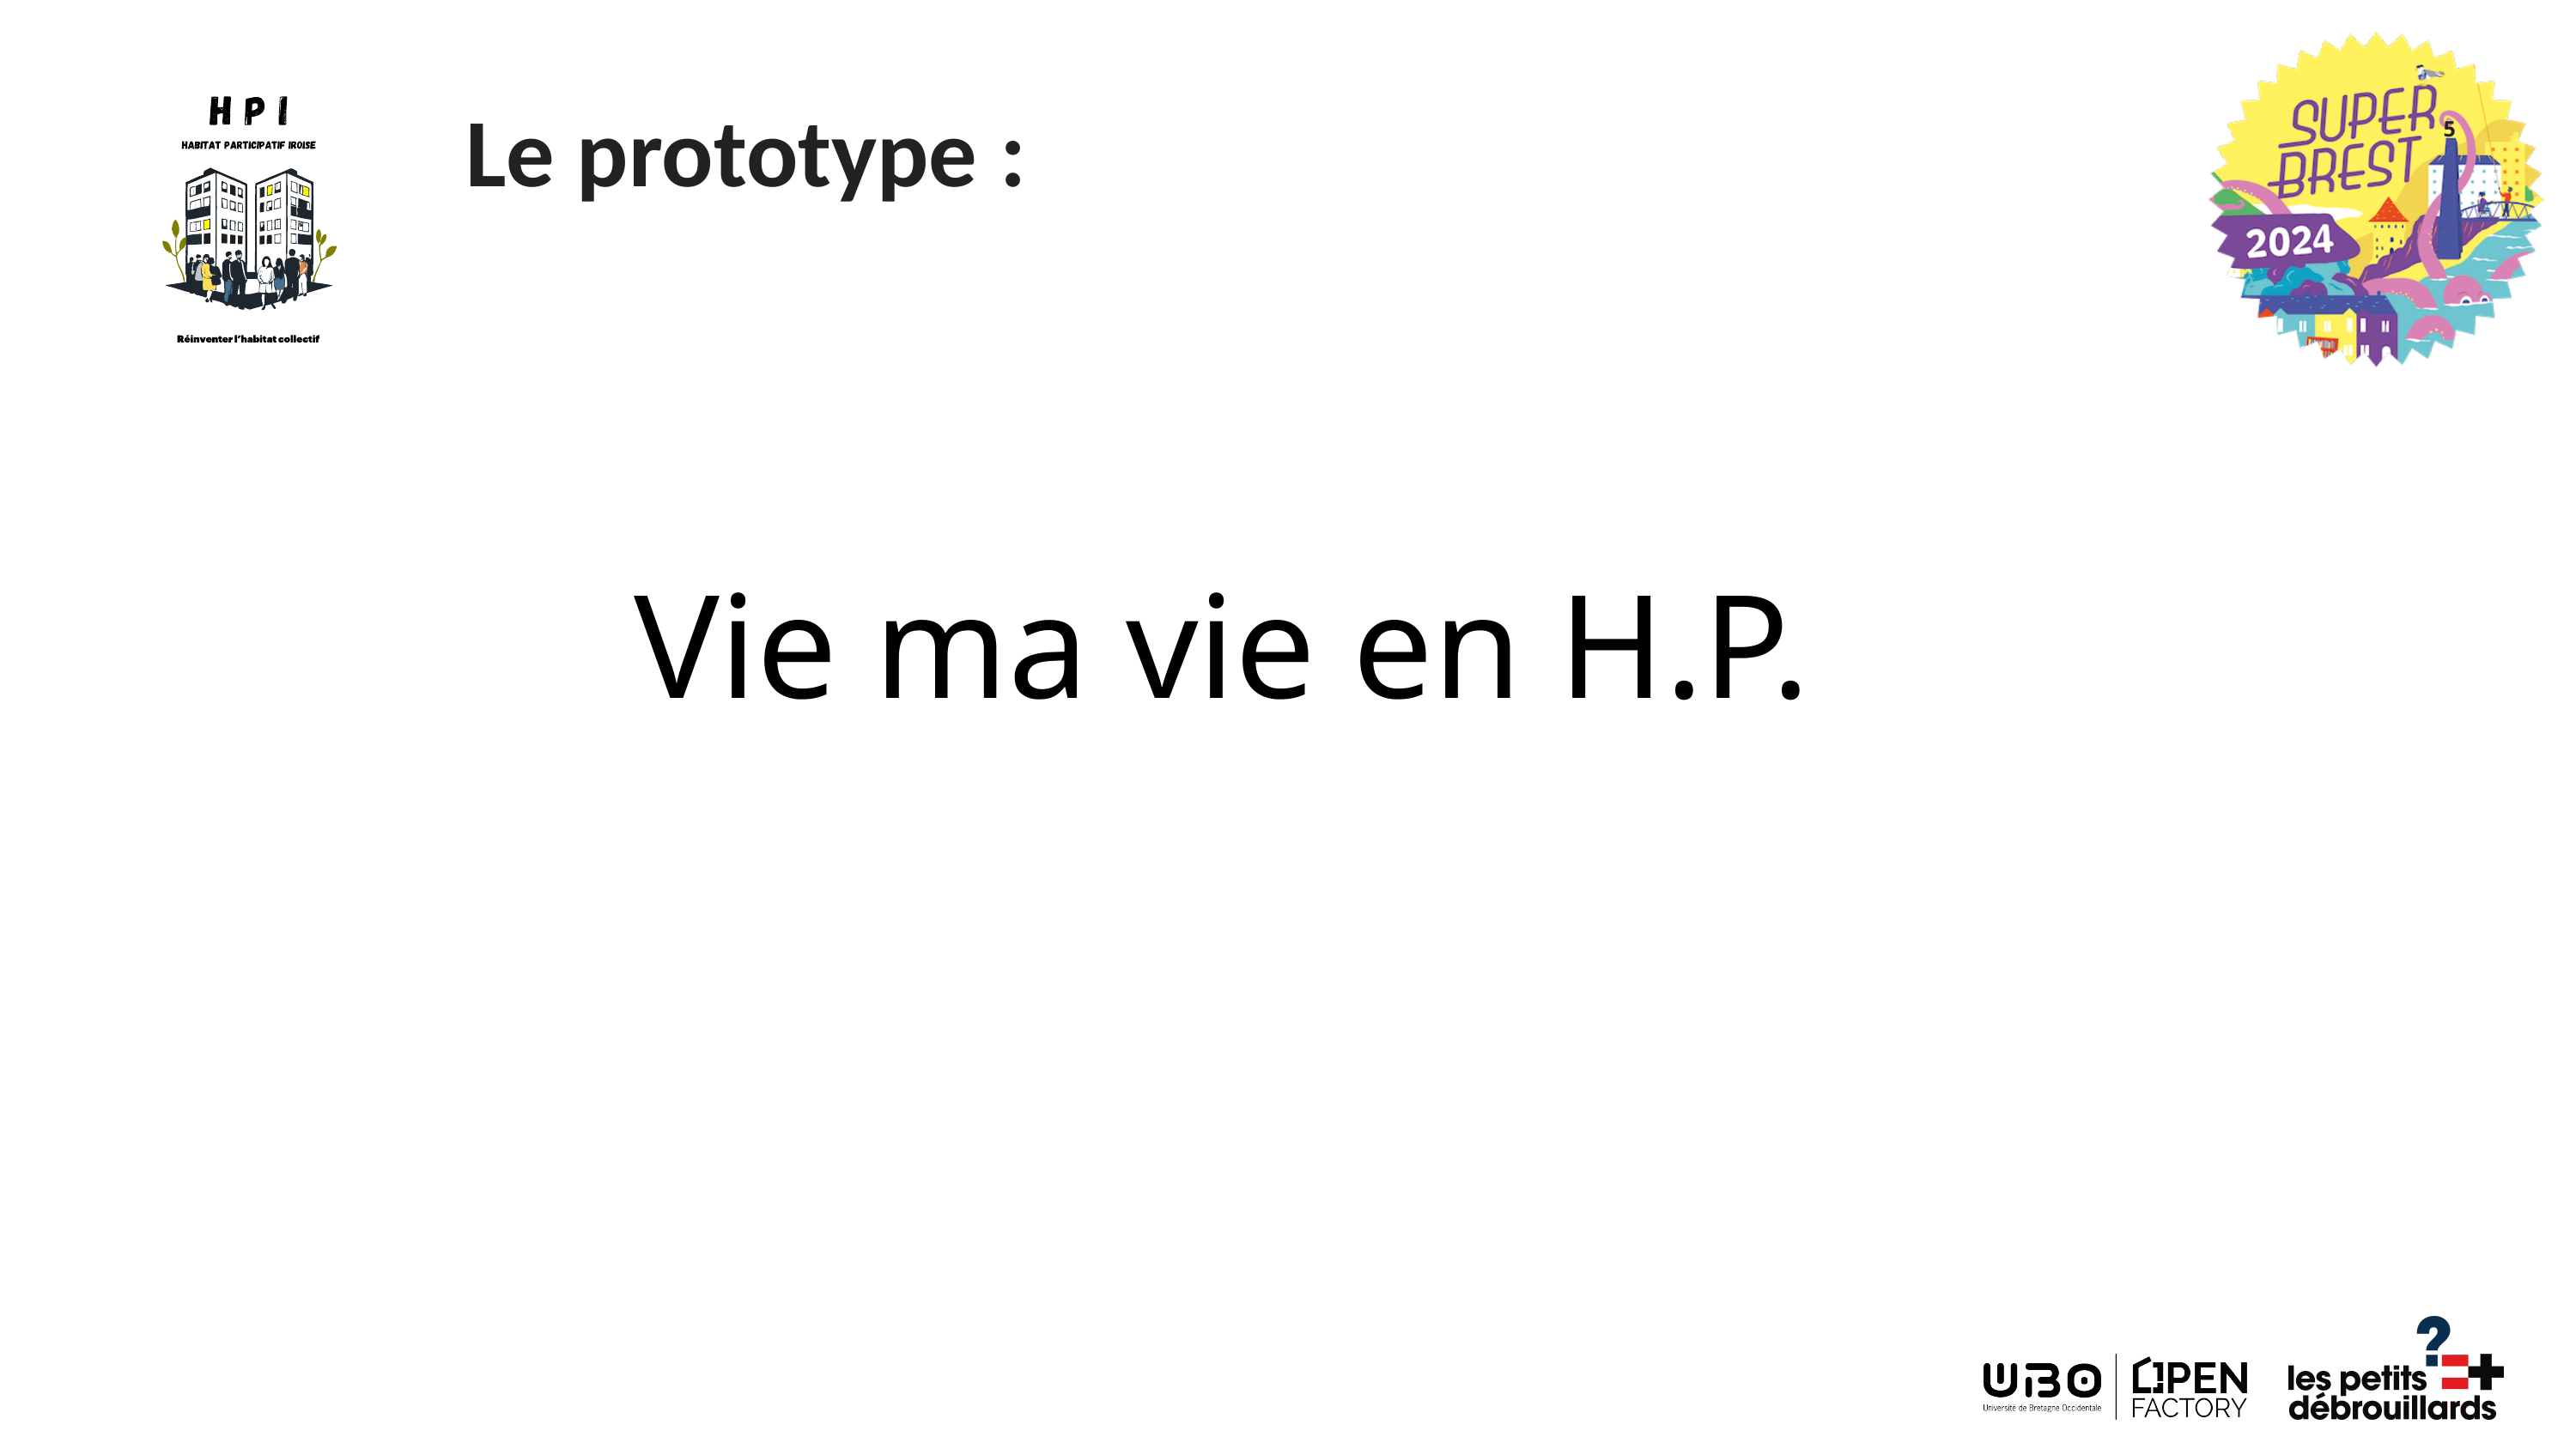

# Le prototype :
Vie ma vie en H.P.